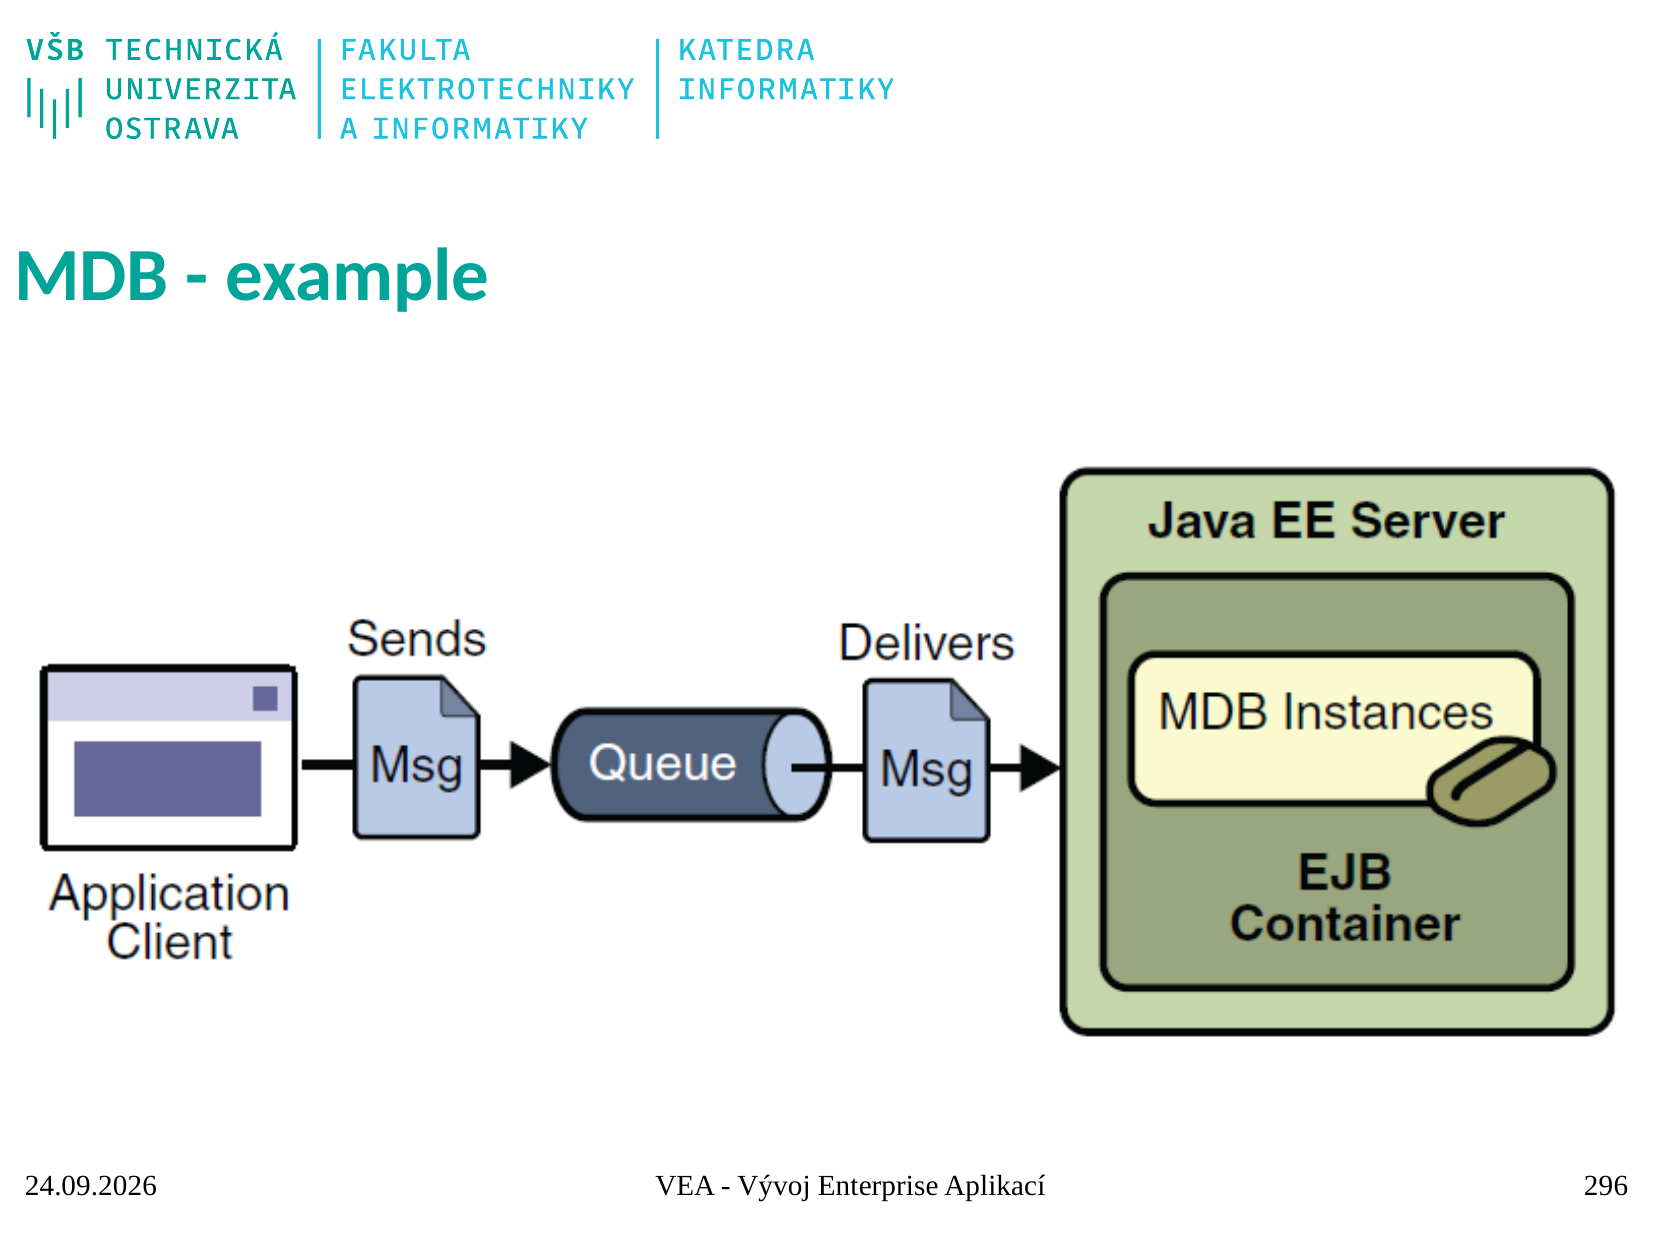

# MDB - example
VEA - Vývoj Enterprise Aplikací
296